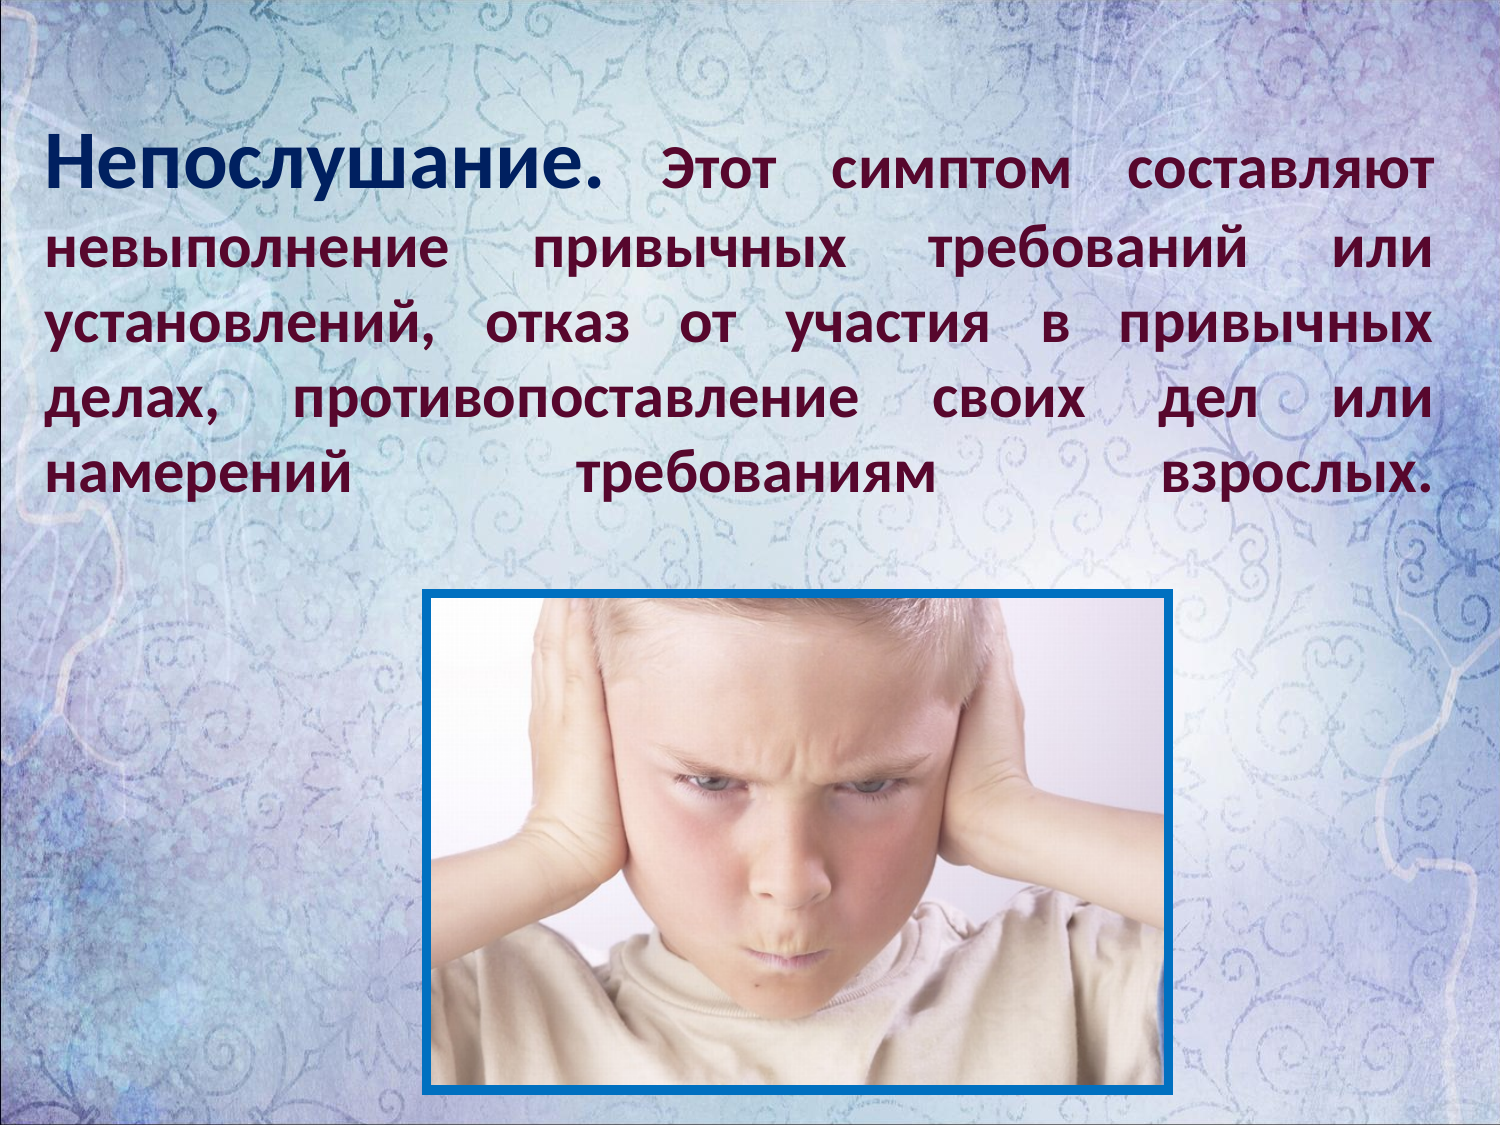

# Непослушание. Этот симптом составляют невыполнение привычных требований или установлений, отказ от участия в привычных делах, противопоставление своих дел или намерений требованиям взрослых.